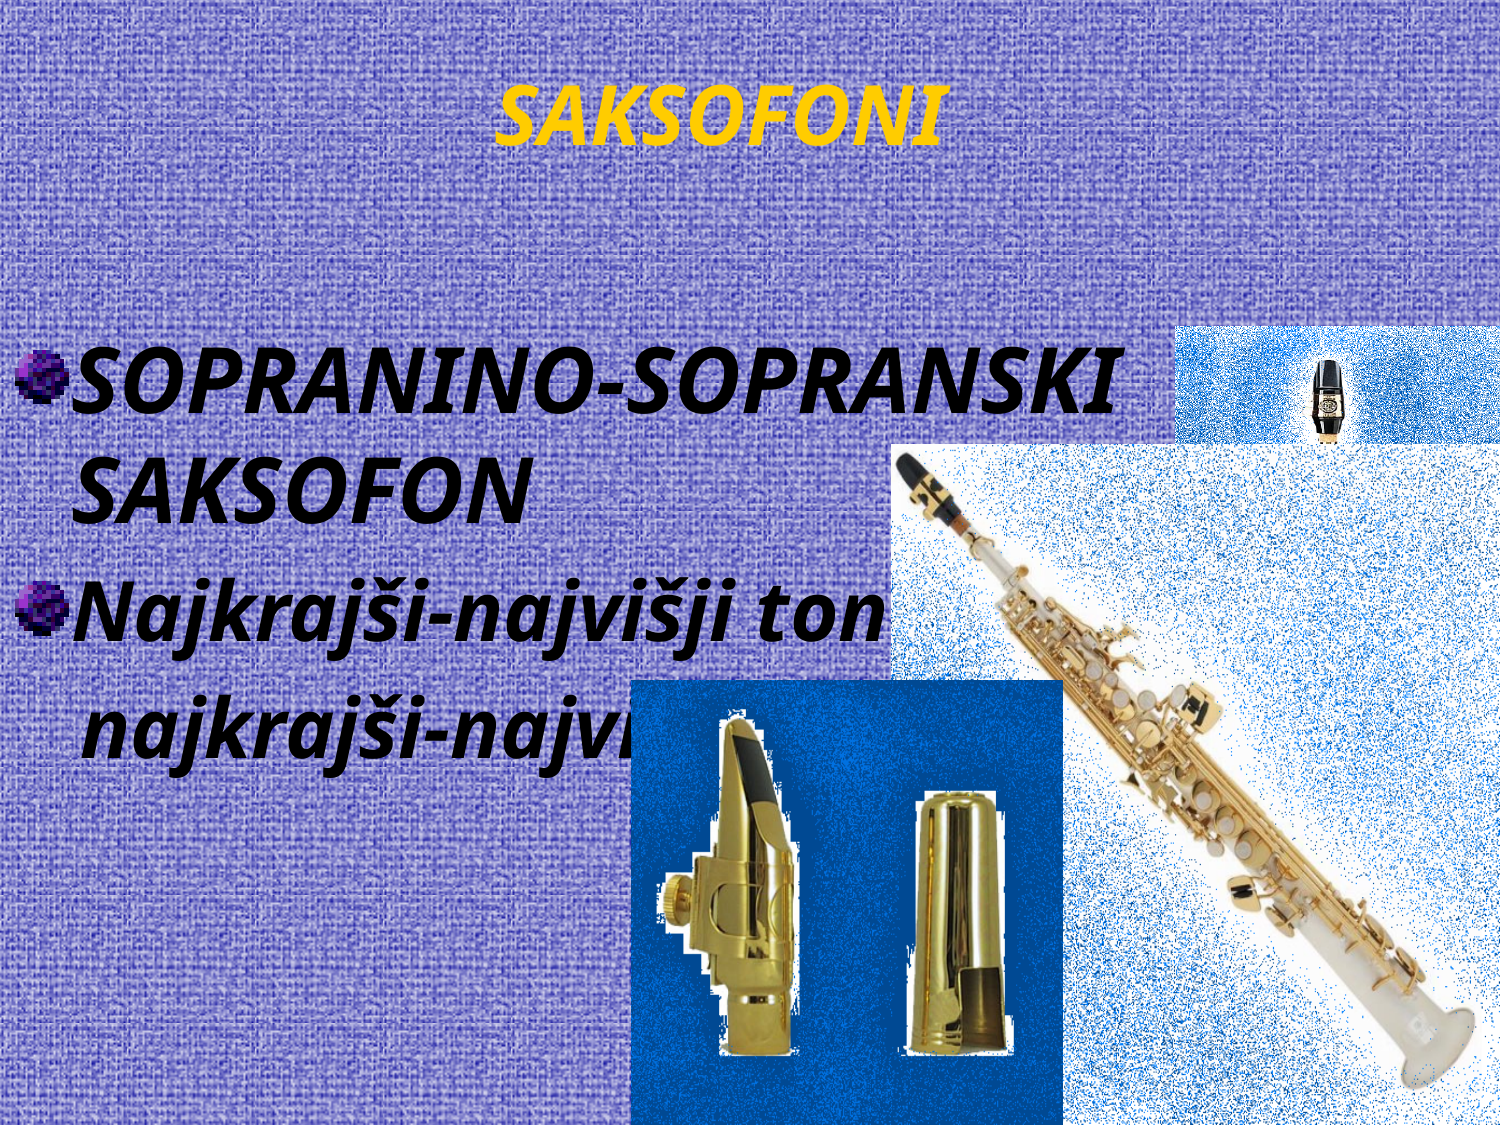

SAKSOFONI
# SOPRANINO-SOPRANSKI SAKSOFON
Najkrajši-najvišji ton - 2#
 najkrajši-najvišji ton